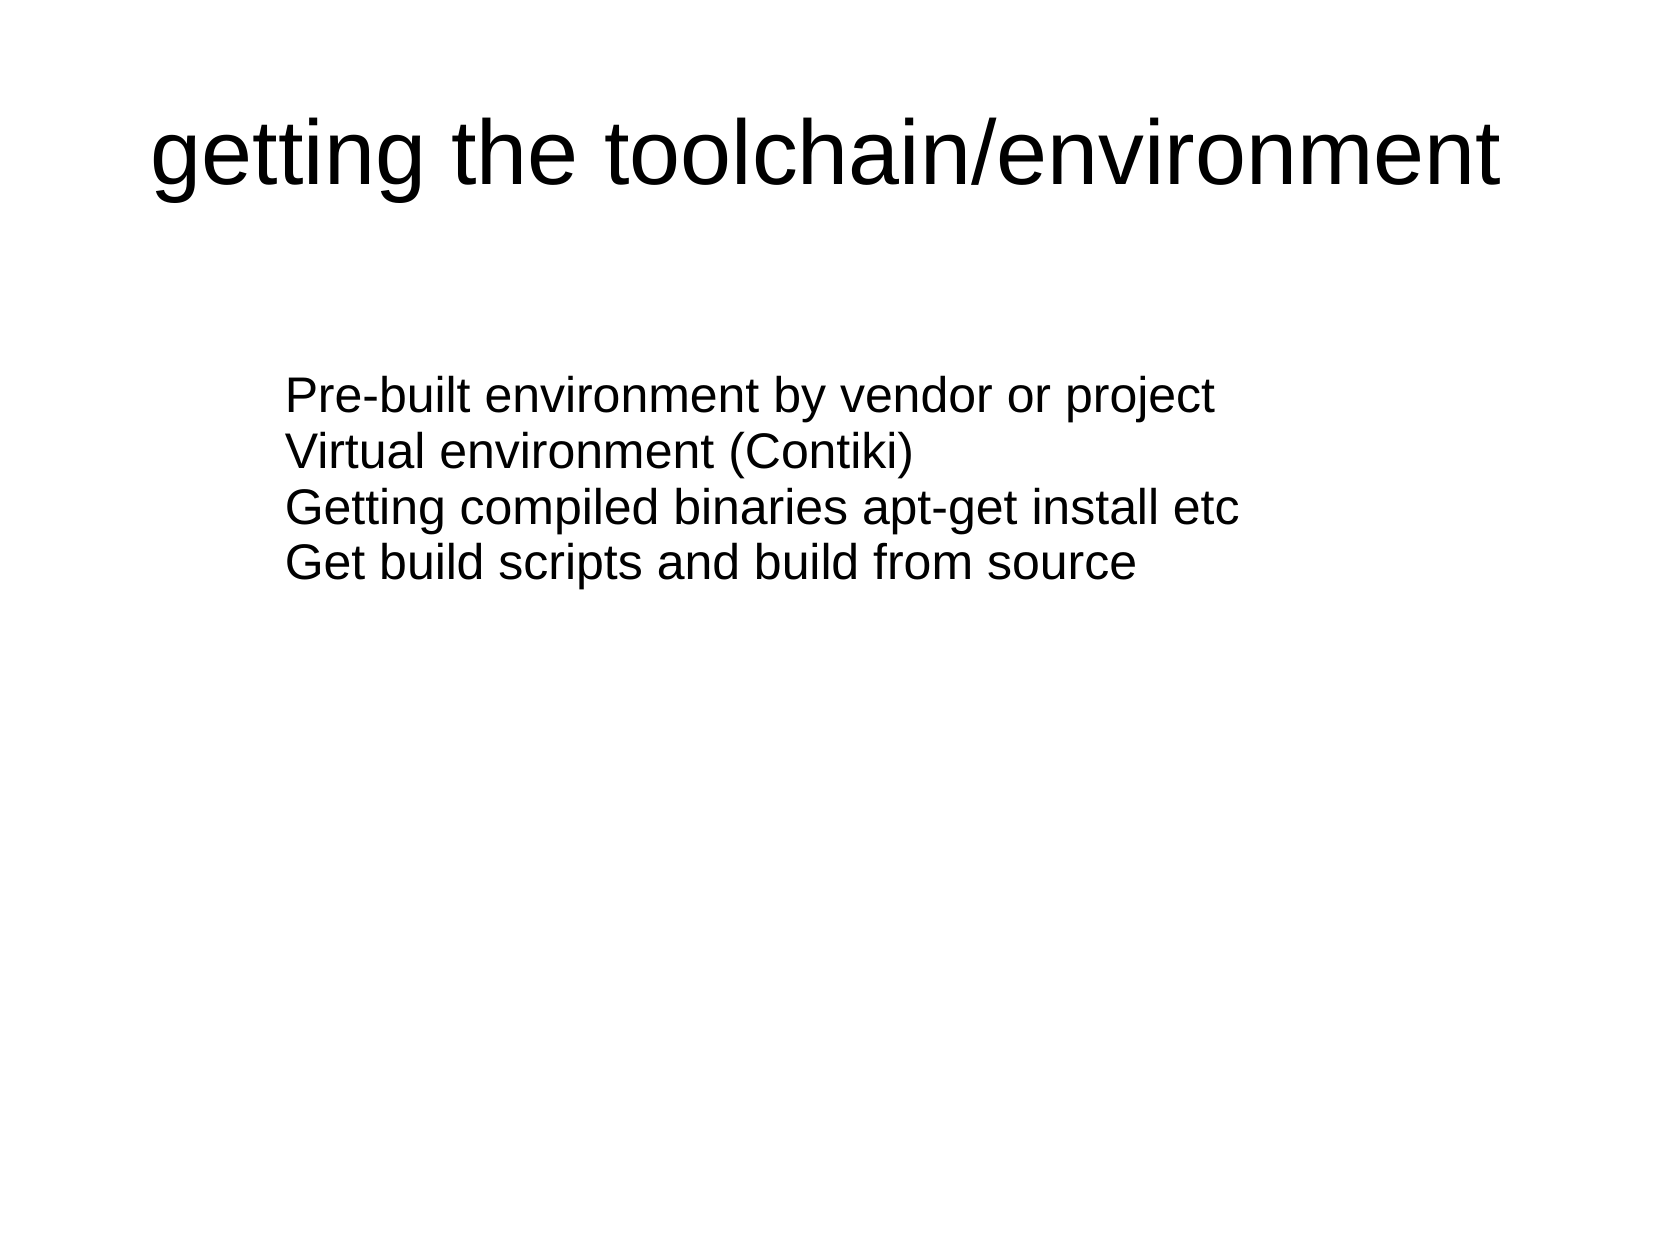

# getting the toolchain/environment
Pre-built environment by vendor or project
Virtual environment (Contiki)
Getting compiled binaries apt-get install etc
Get build scripts and build from source